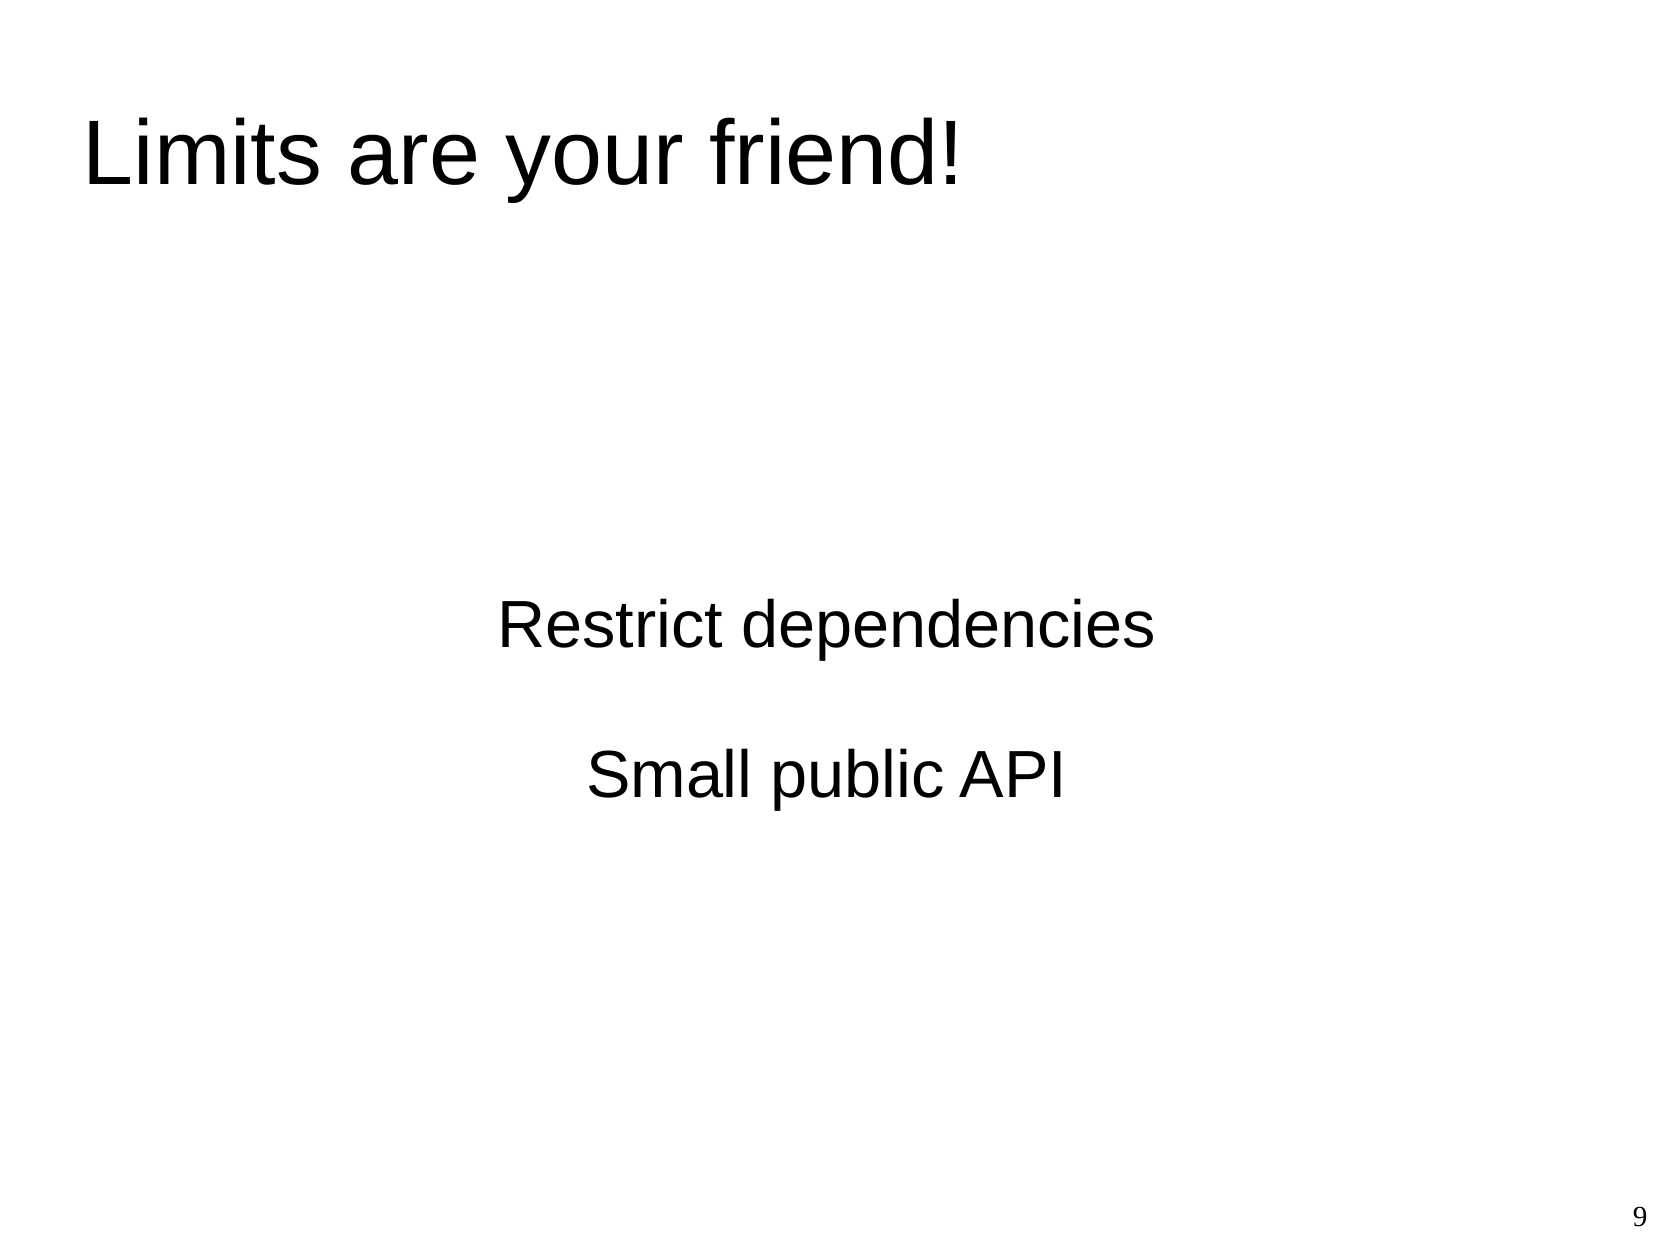

# Limits are your friend!
Restrict dependencies
Small public API
9